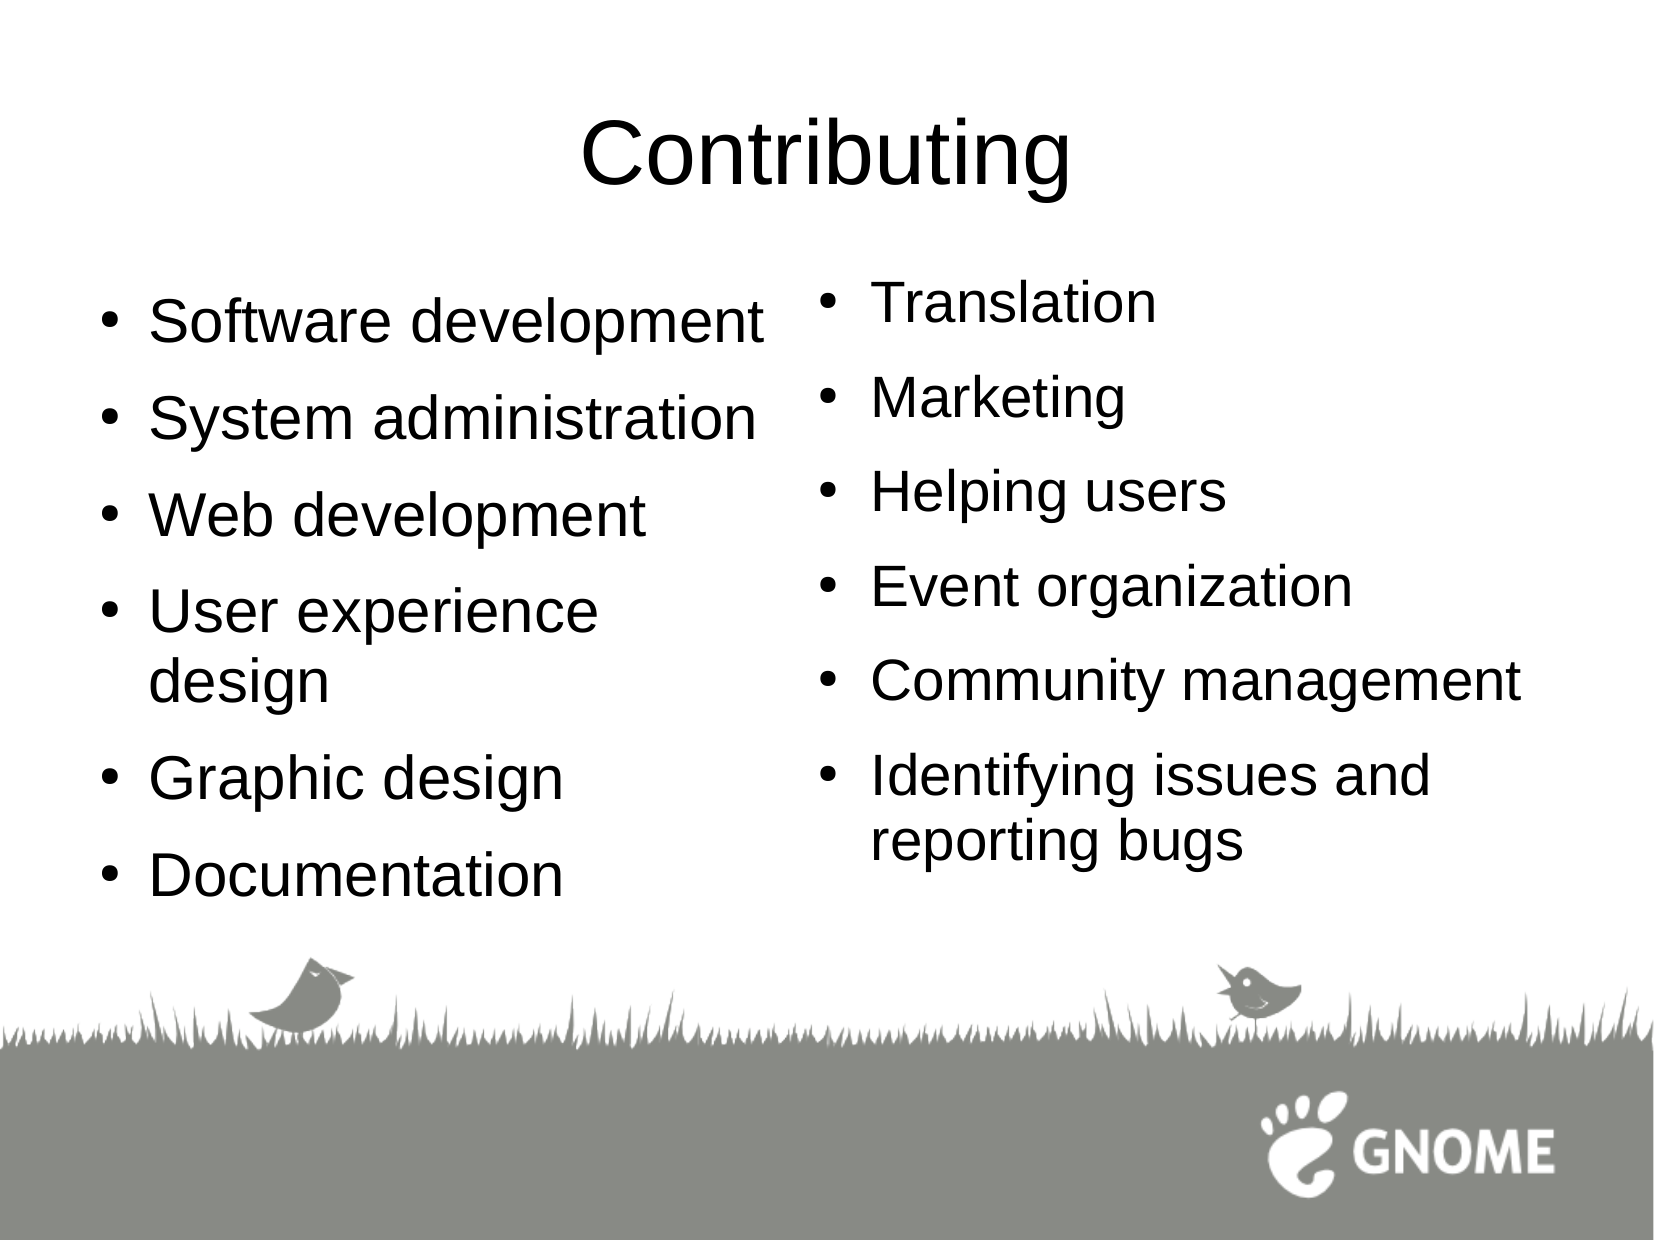

# Contributing
Translation
Marketing
Helping users
Event organization
Community management
Identifying issues and reporting bugs
Software development
System administration
Web development
User experience design
Graphic design
Documentation